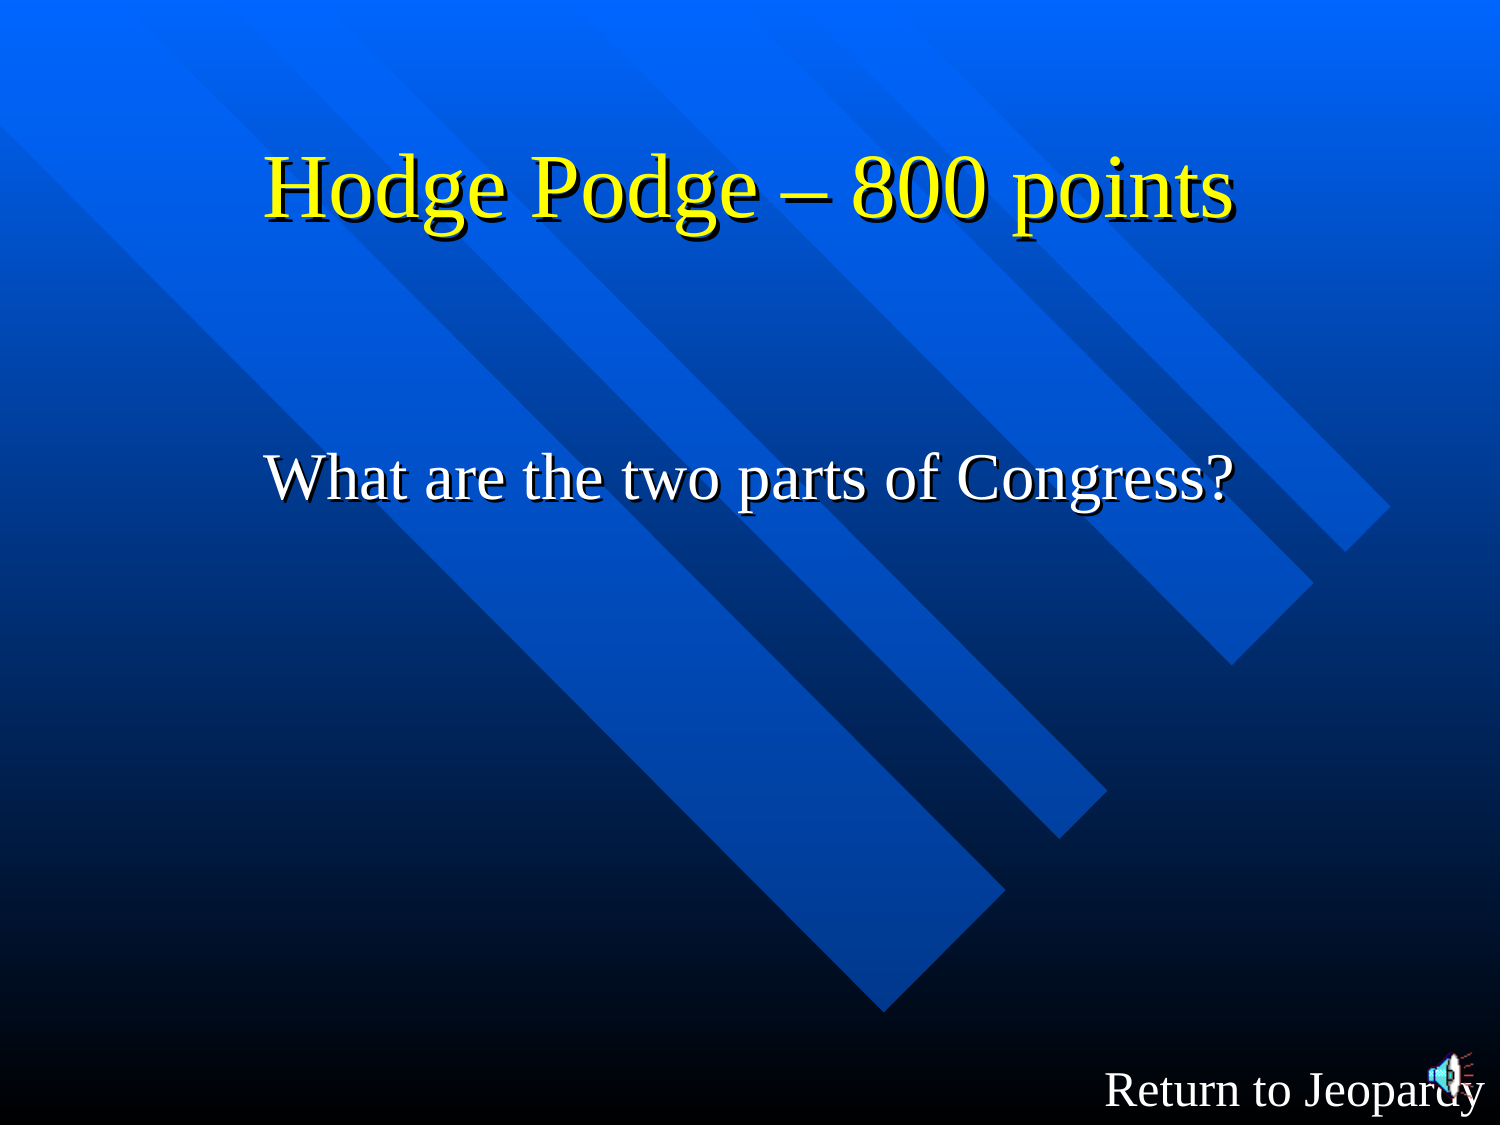

# Hodge Podge – 800 points
What are the two parts of Congress?
Return to Jeopardy